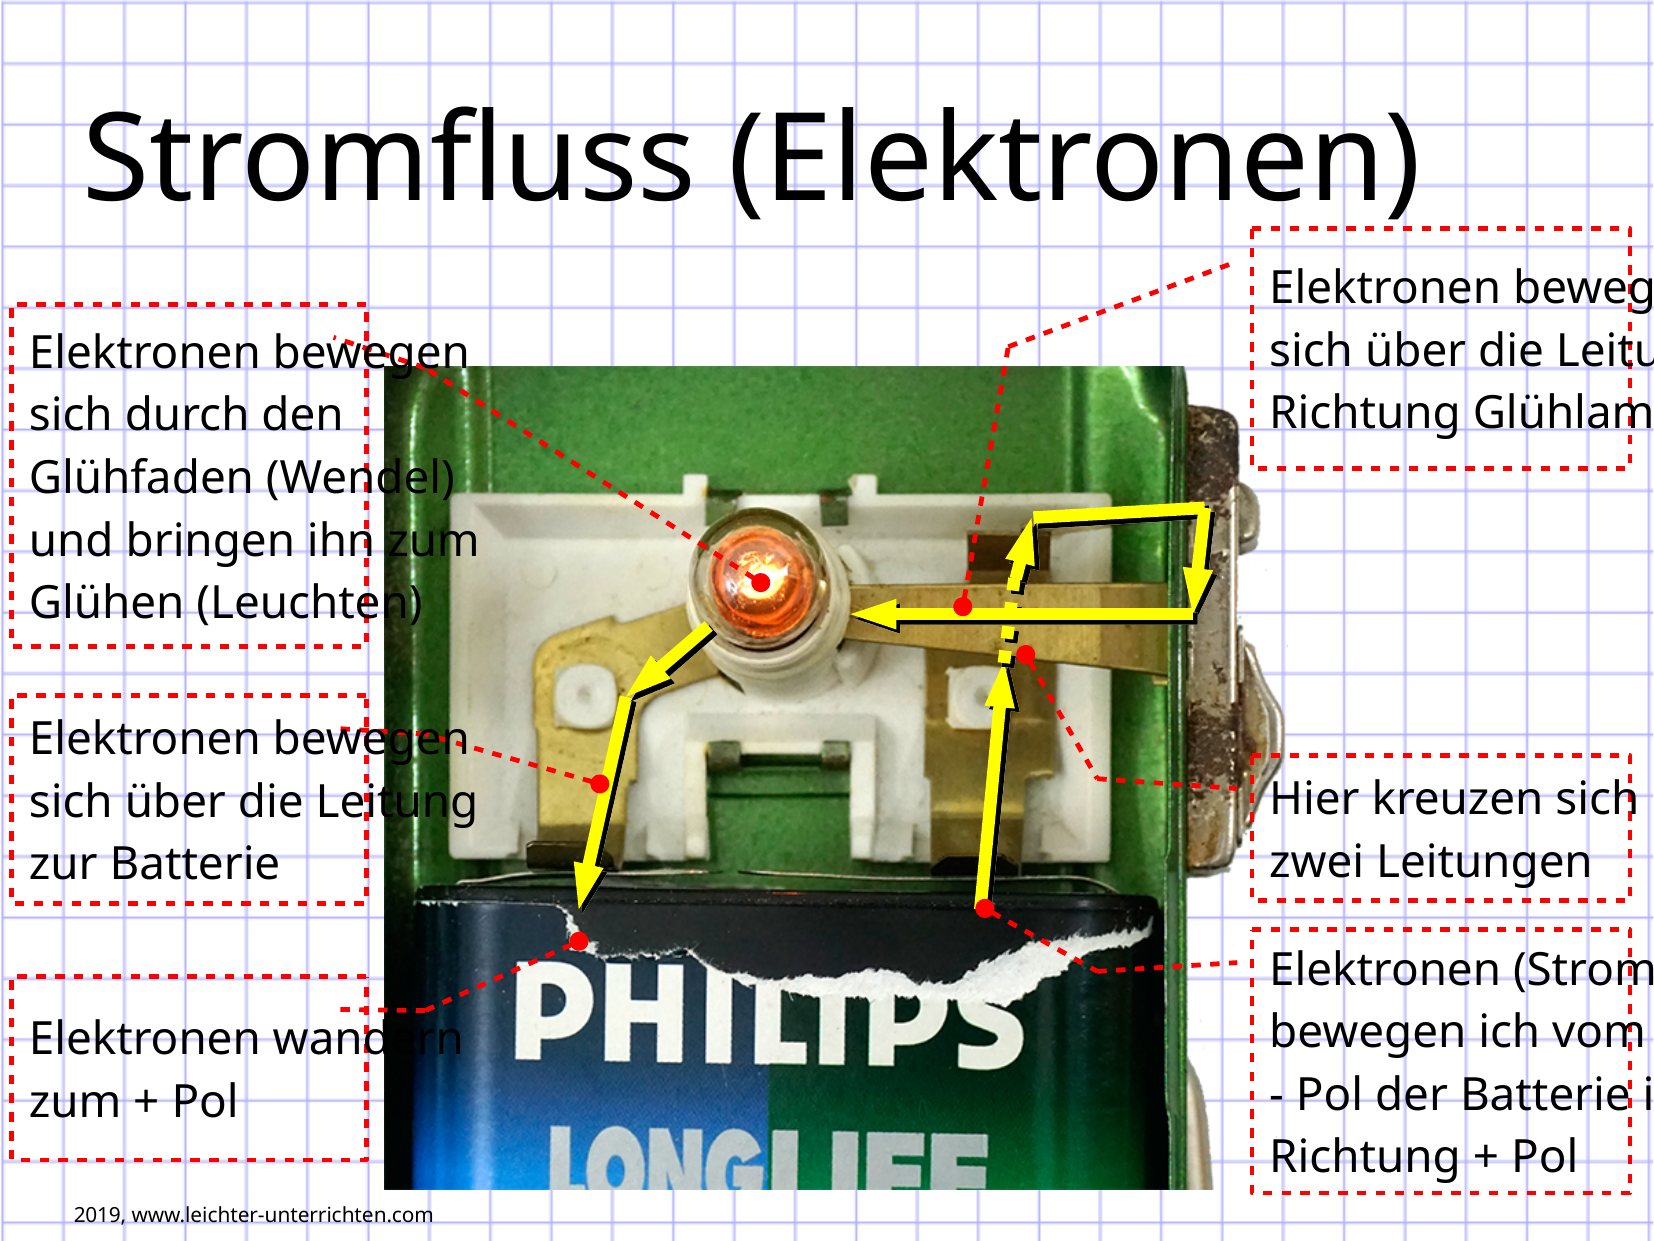

# Stromfluss (Elektronen)
Elektronen bewegen
sich über die Leitung
Richtung Glühlampe
Elektronen bewegen
sich durch den
Glühfaden (Wendel)
und bringen ihn zum
Glühen (Leuchten)
Elektronen bewegen
sich über die Leitung
zur Batterie
Hier kreuzen sich
zwei Leitungen
Elektronen (Strom)
bewegen ich vom
- Pol der Batterie in
Richtung + Pol
Elektronen wandern
zum + Pol